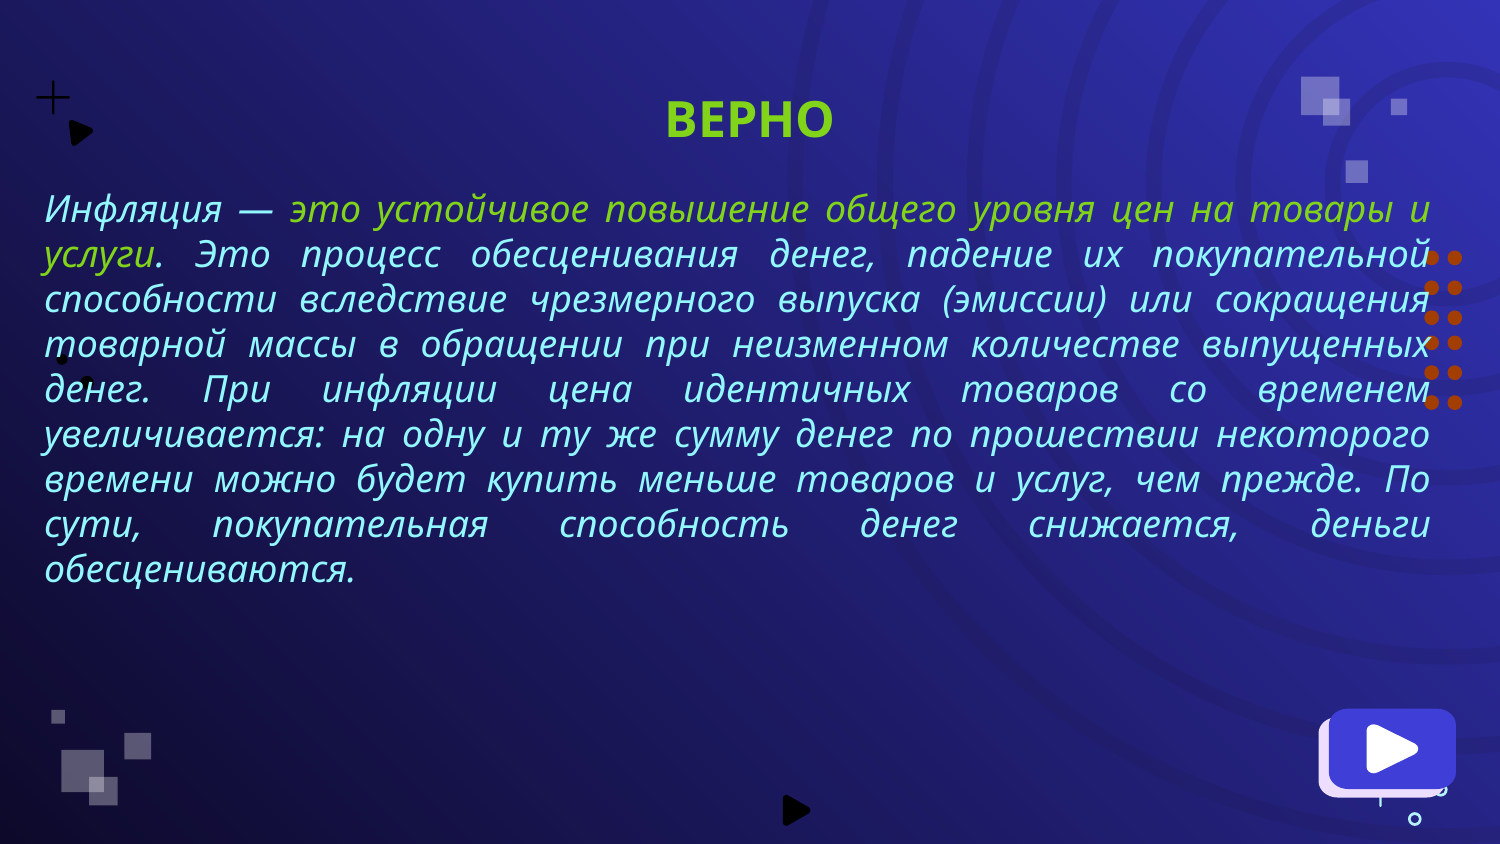

# ВЕРНО
Инфляция — это устойчивое повышение общего уровня цен на товары и услуги. Это процесс обесценивания денег, падение их покупательной способности вследствие чрезмерного выпуска (эмиссии) или сокращения товарной массы в обращении при неизменном количестве выпущенных денег. При инфляции цена идентичных товаров со временем увеличивается: на одну и ту же сумму денег по прошествии некоторого времени можно будет купить меньше товаров и услуг, чем прежде. По сути, покупательная способность денег снижается, деньги обесцениваются.